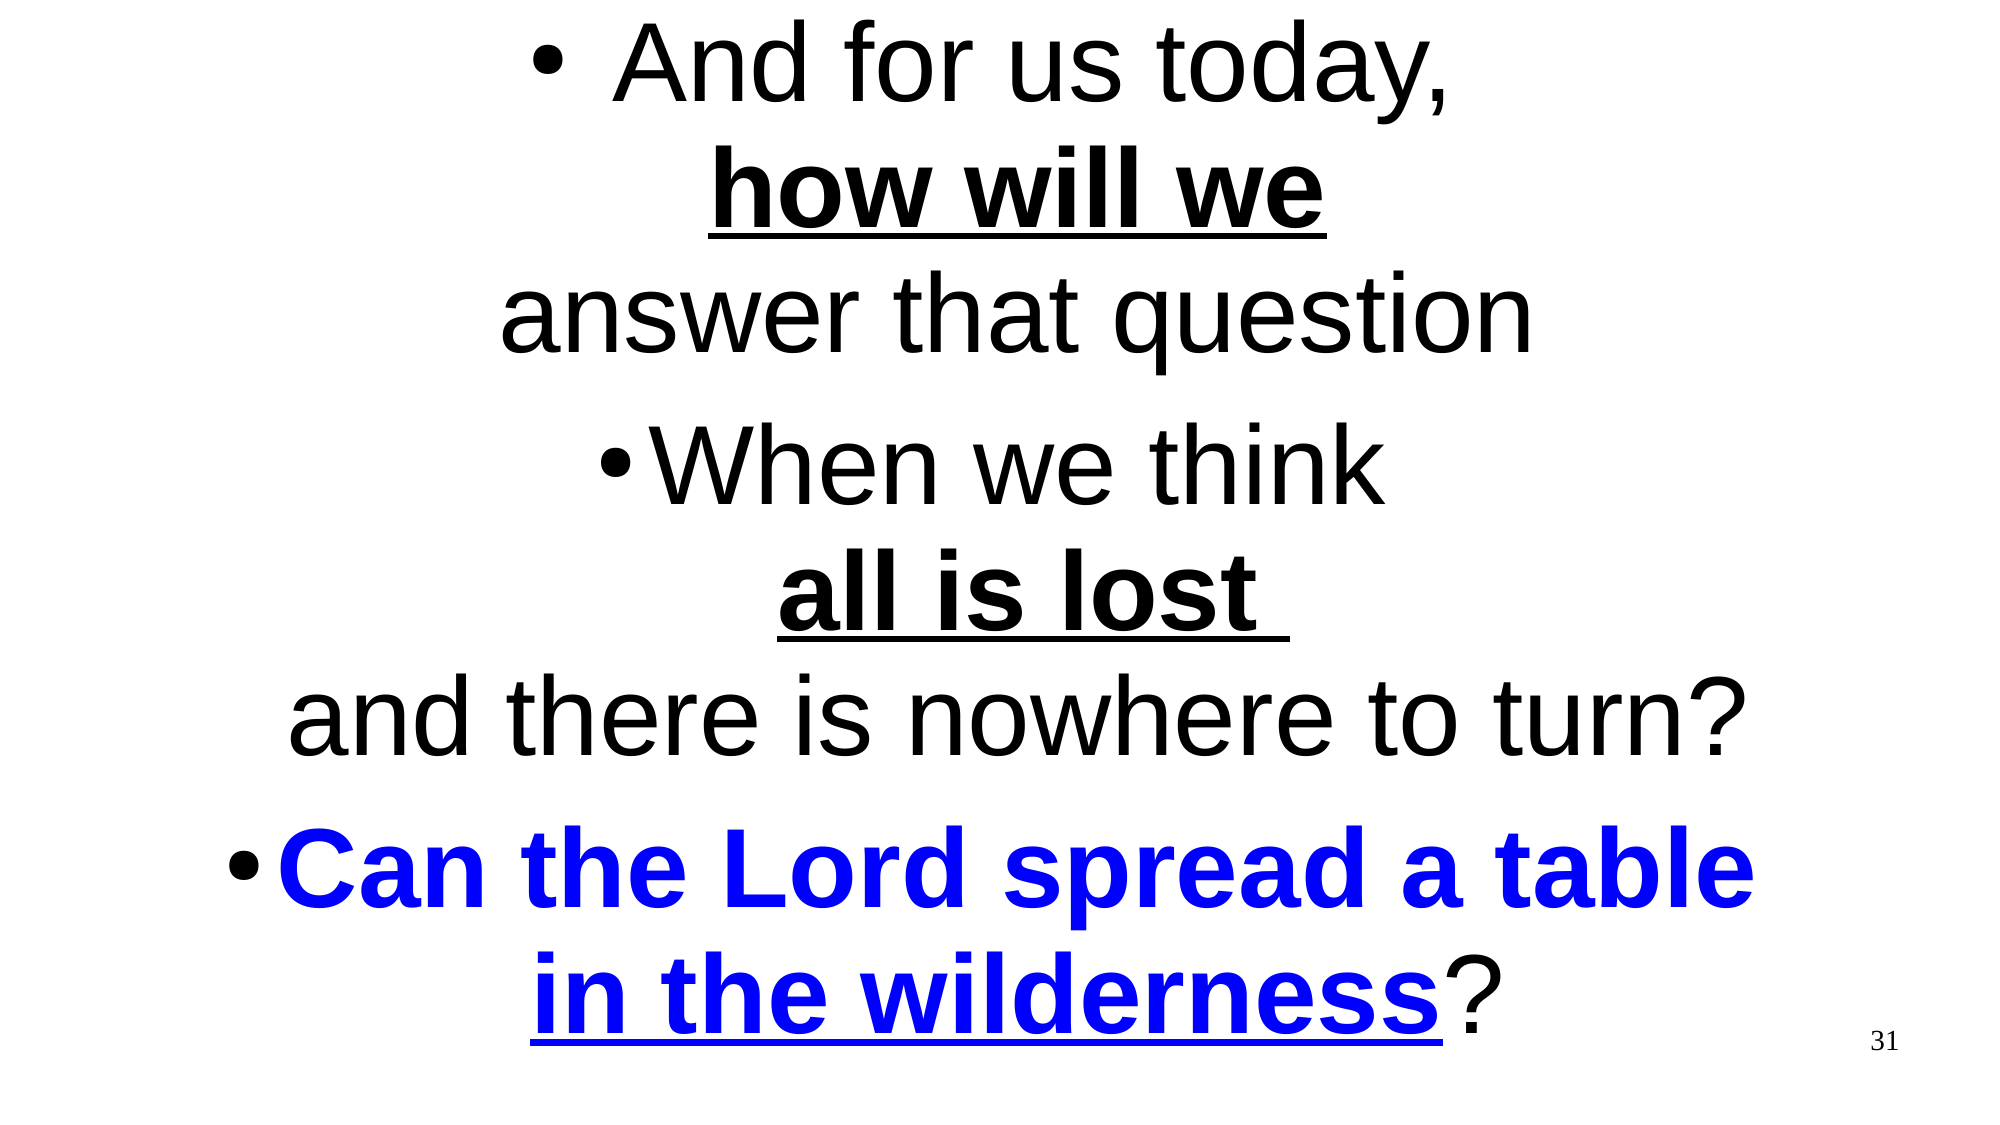

# And for us today, how will we answer that question
When we think
all is lost
and there is nowhere to turn?
Can the Lord spread a table
in the wilderness?
31